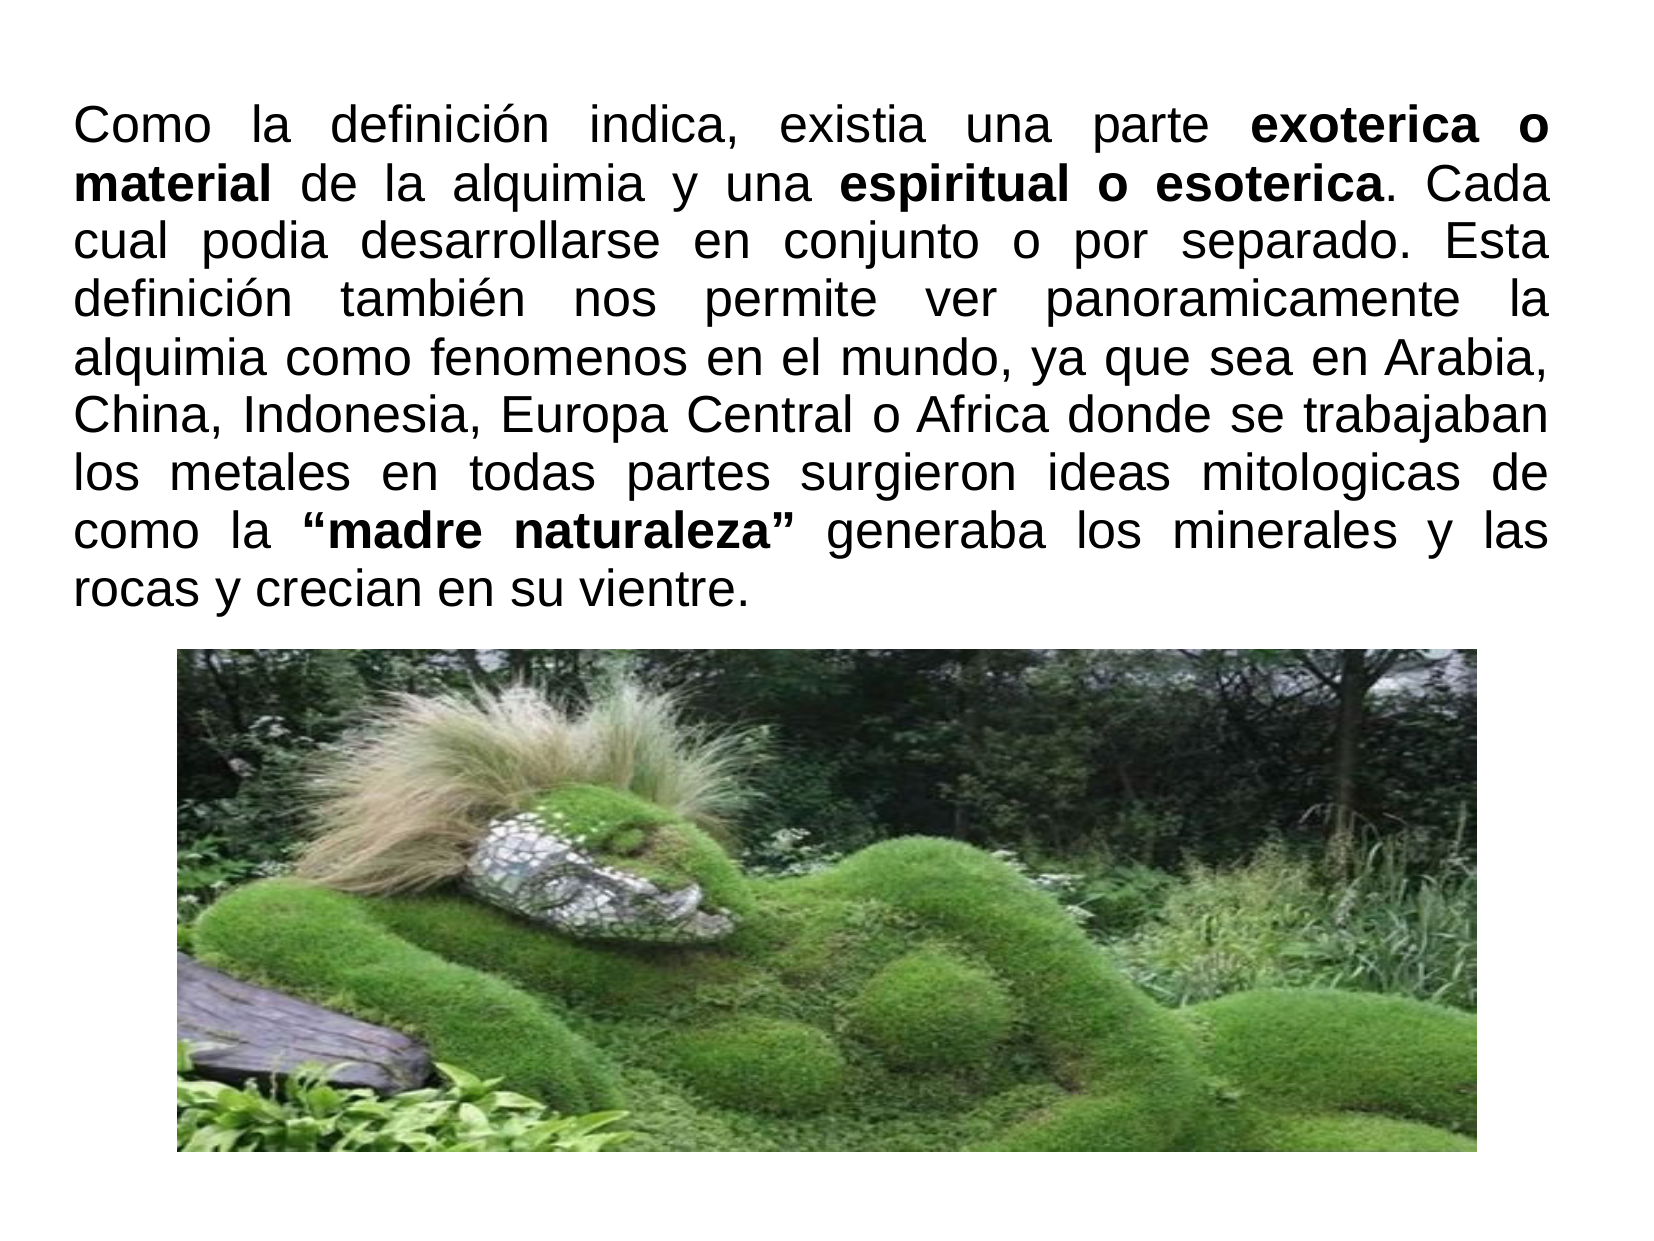

Como la definición indica, existia una parte exoterica o material de la alquimia y una espiritual o esoterica. Cada cual podia desarrollarse en conjunto o por separado. Esta definición también nos permite ver panoramicamente la alquimia como fenomenos en el mundo, ya que sea en Arabia, China, Indonesia, Europa Central o Africa donde se trabajaban los metales en todas partes surgieron ideas mitologicas de como la “madre naturaleza” generaba los minerales y las rocas y crecian en su vientre.